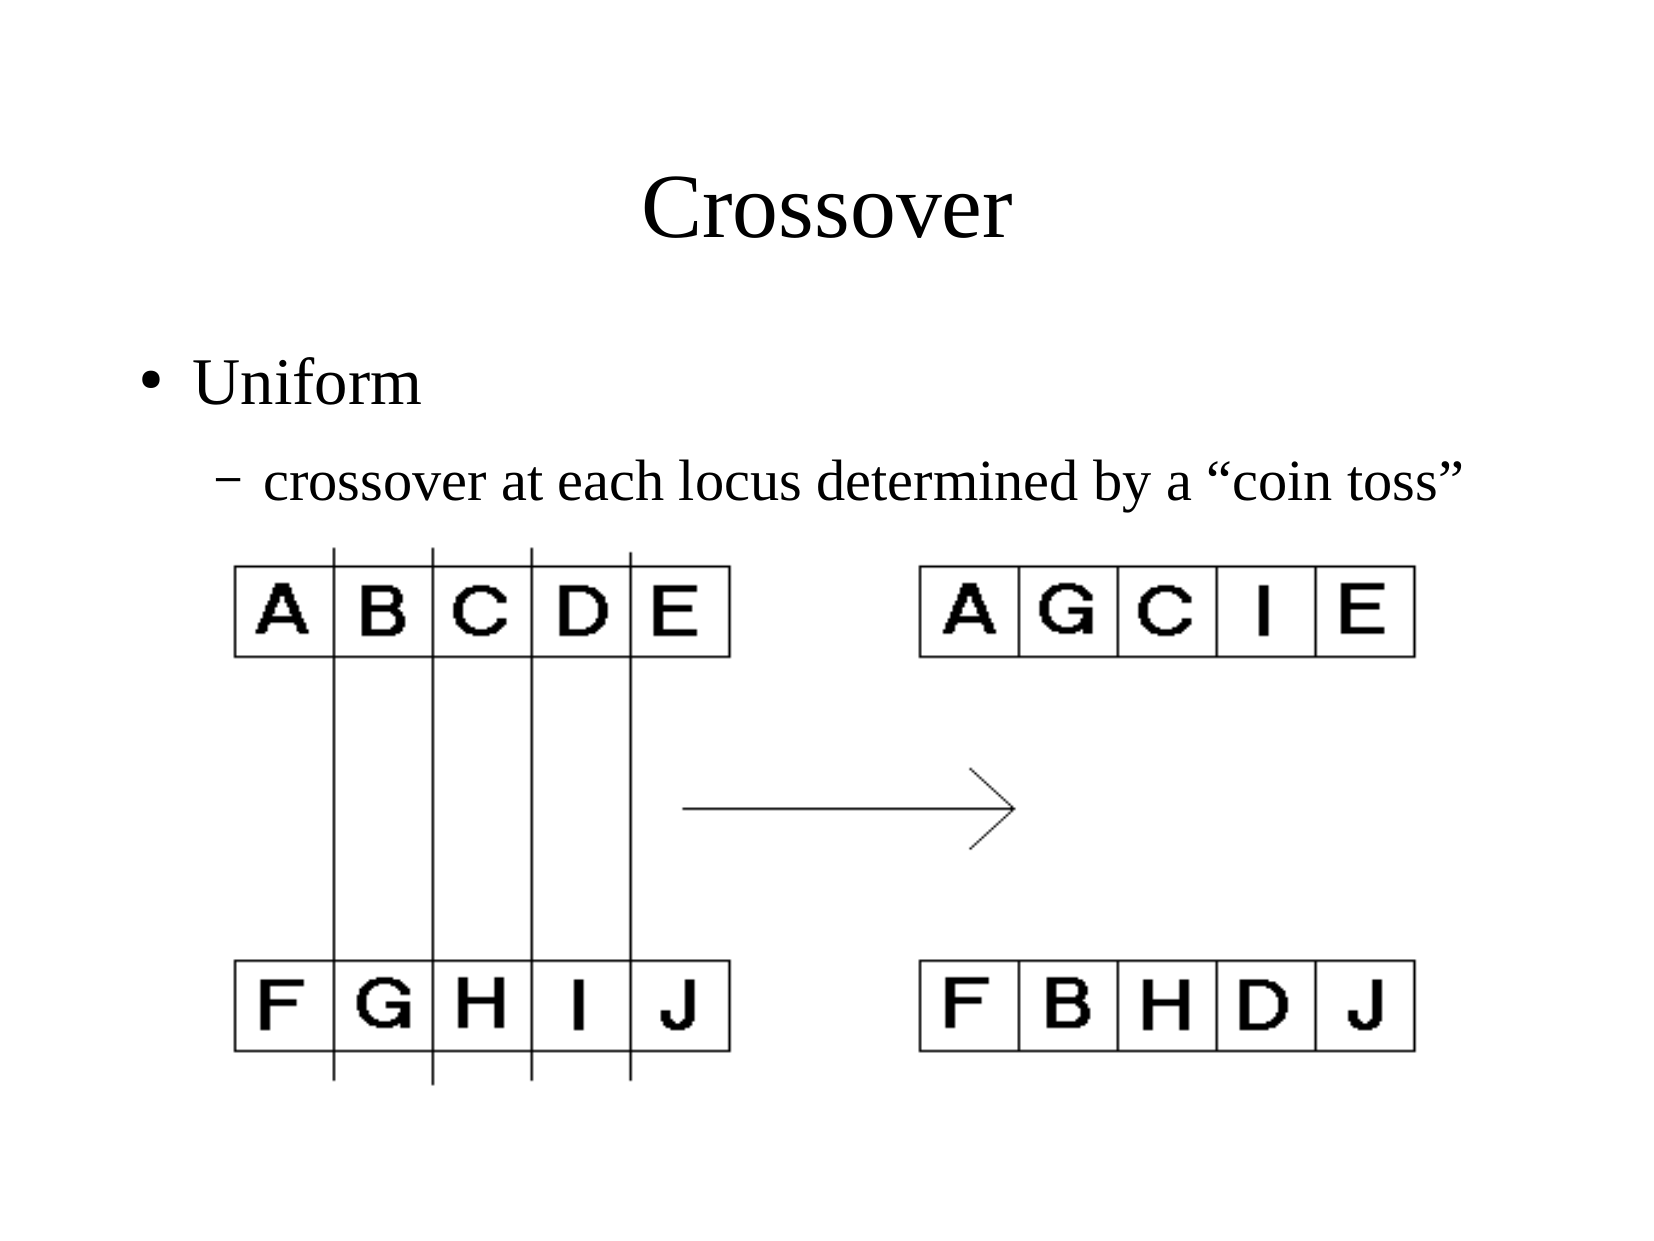

# Crossover
Uniform
crossover at each locus determined by a “coin toss”